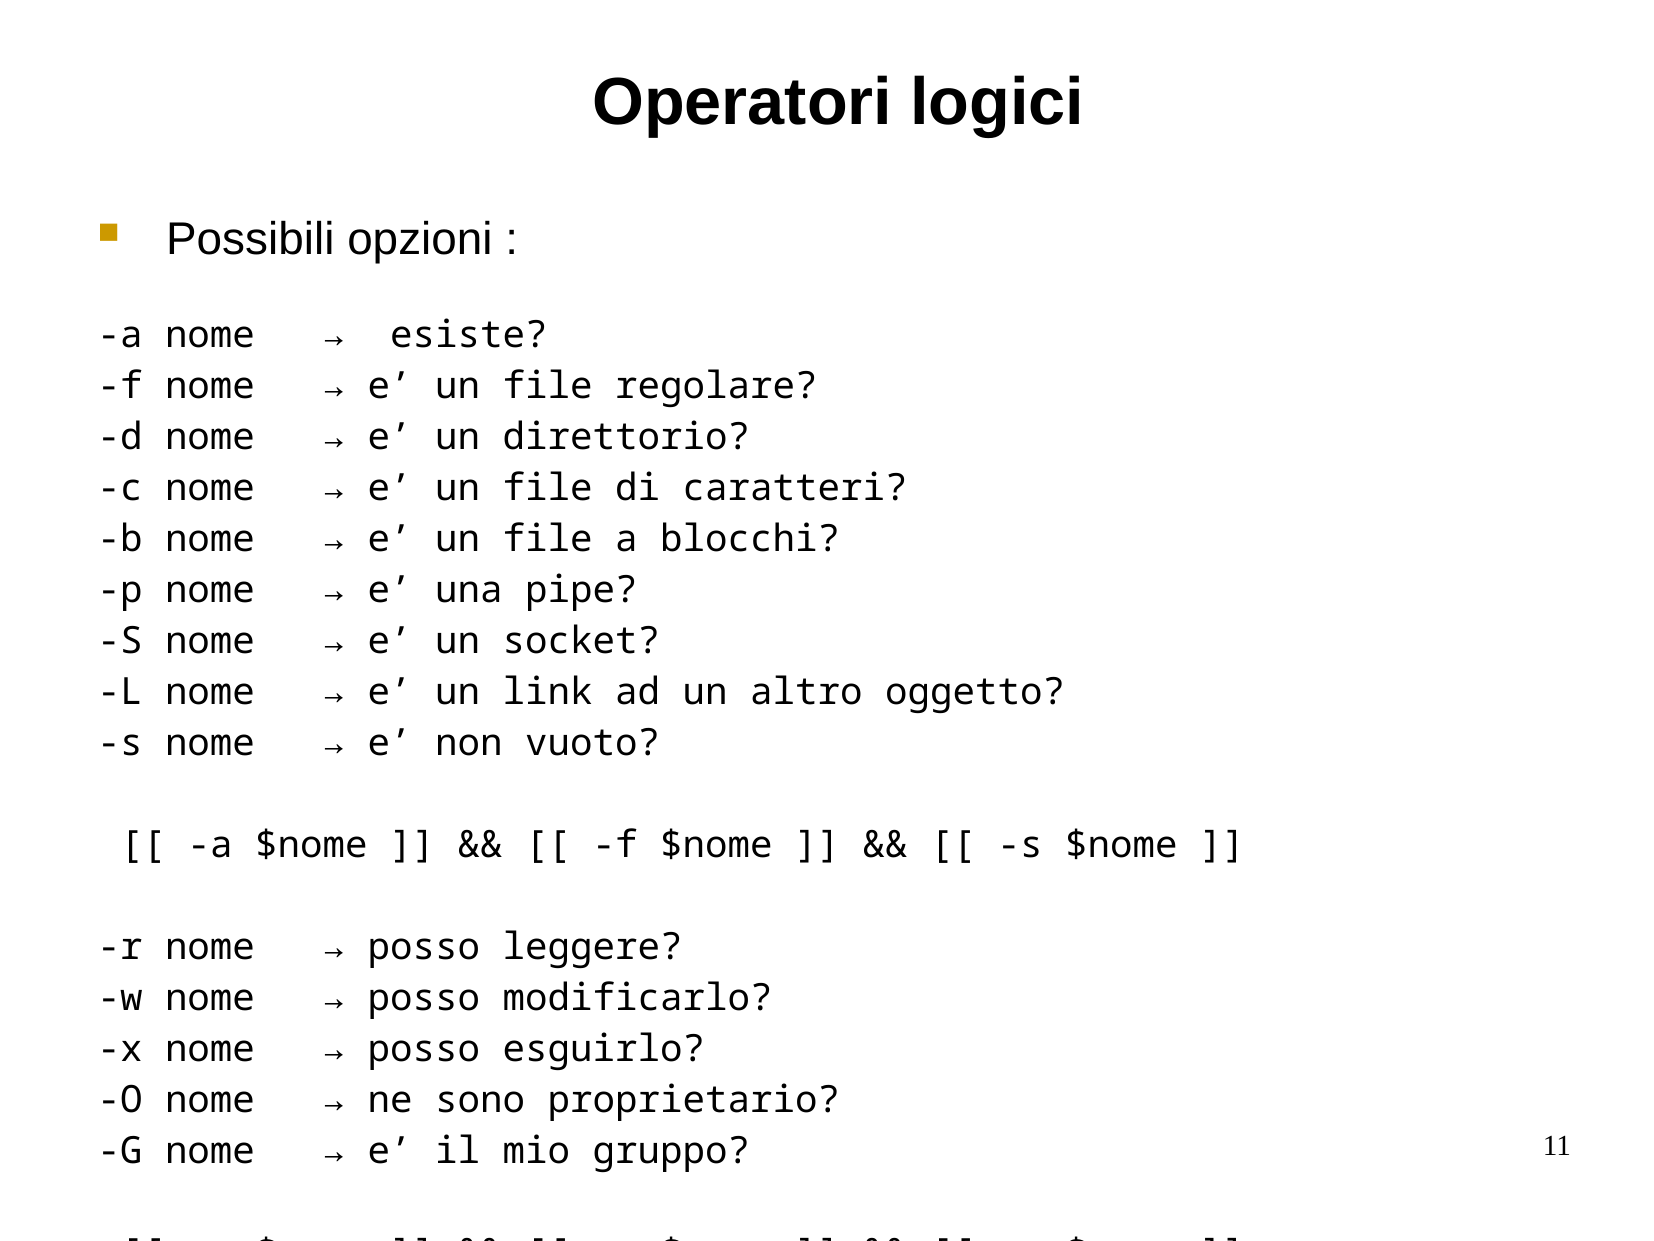

# Operatori logici
 Possibili opzioni :
-a nome	→ esiste?
-f nome	→ e’ un file regolare?
-d nome	→ e’ un direttorio?
-c nome	→ e’ un file di caratteri?
-b nome	→ e’ un file a blocchi?
-p nome	→ e’ una pipe?
-S nome	→ e’ un socket?
-L nome 	→ e’ un link ad un altro oggetto?
-s nome	→ e’ non vuoto?
 [[ -a $nome ]] && [[ -f $nome ]] && [[ -s $nome ]]
-r nome	→ posso leggere?
-w nome	→ posso modificarlo?
-x nome	→ posso esguirlo?
-O nome	→ ne sono proprietario?
-G nome	→ e’ il mio gruppo?
 [[ -r $nome ]] && [[ -w $nome ]] && [[ -x $nome ]]
11